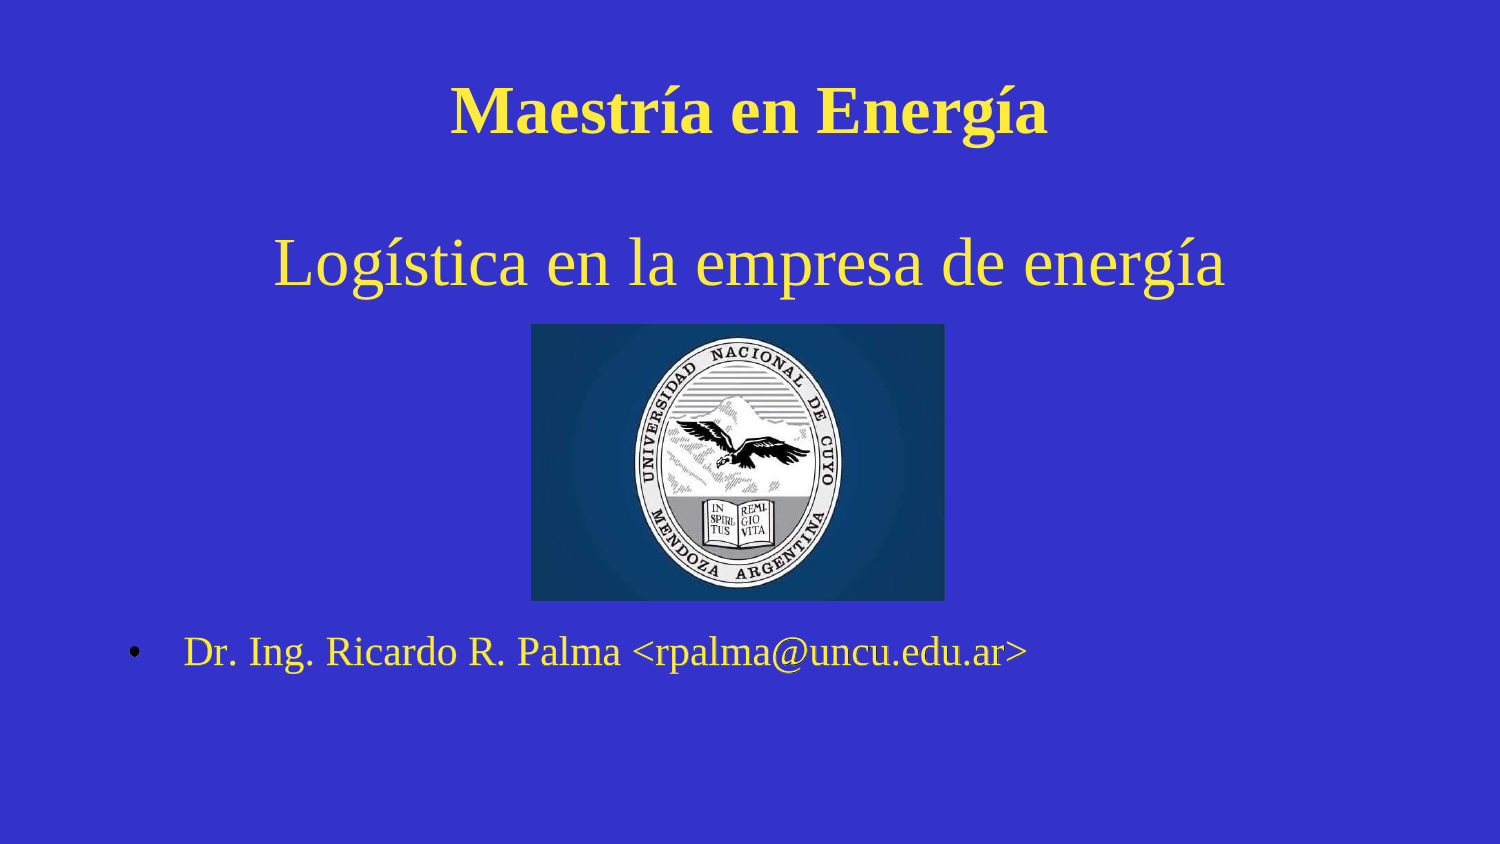

# Maestría en Energía Logística en la empresa de energía
Dr. Ing. Ricardo R. Palma <rpalma@uncu.edu.ar>